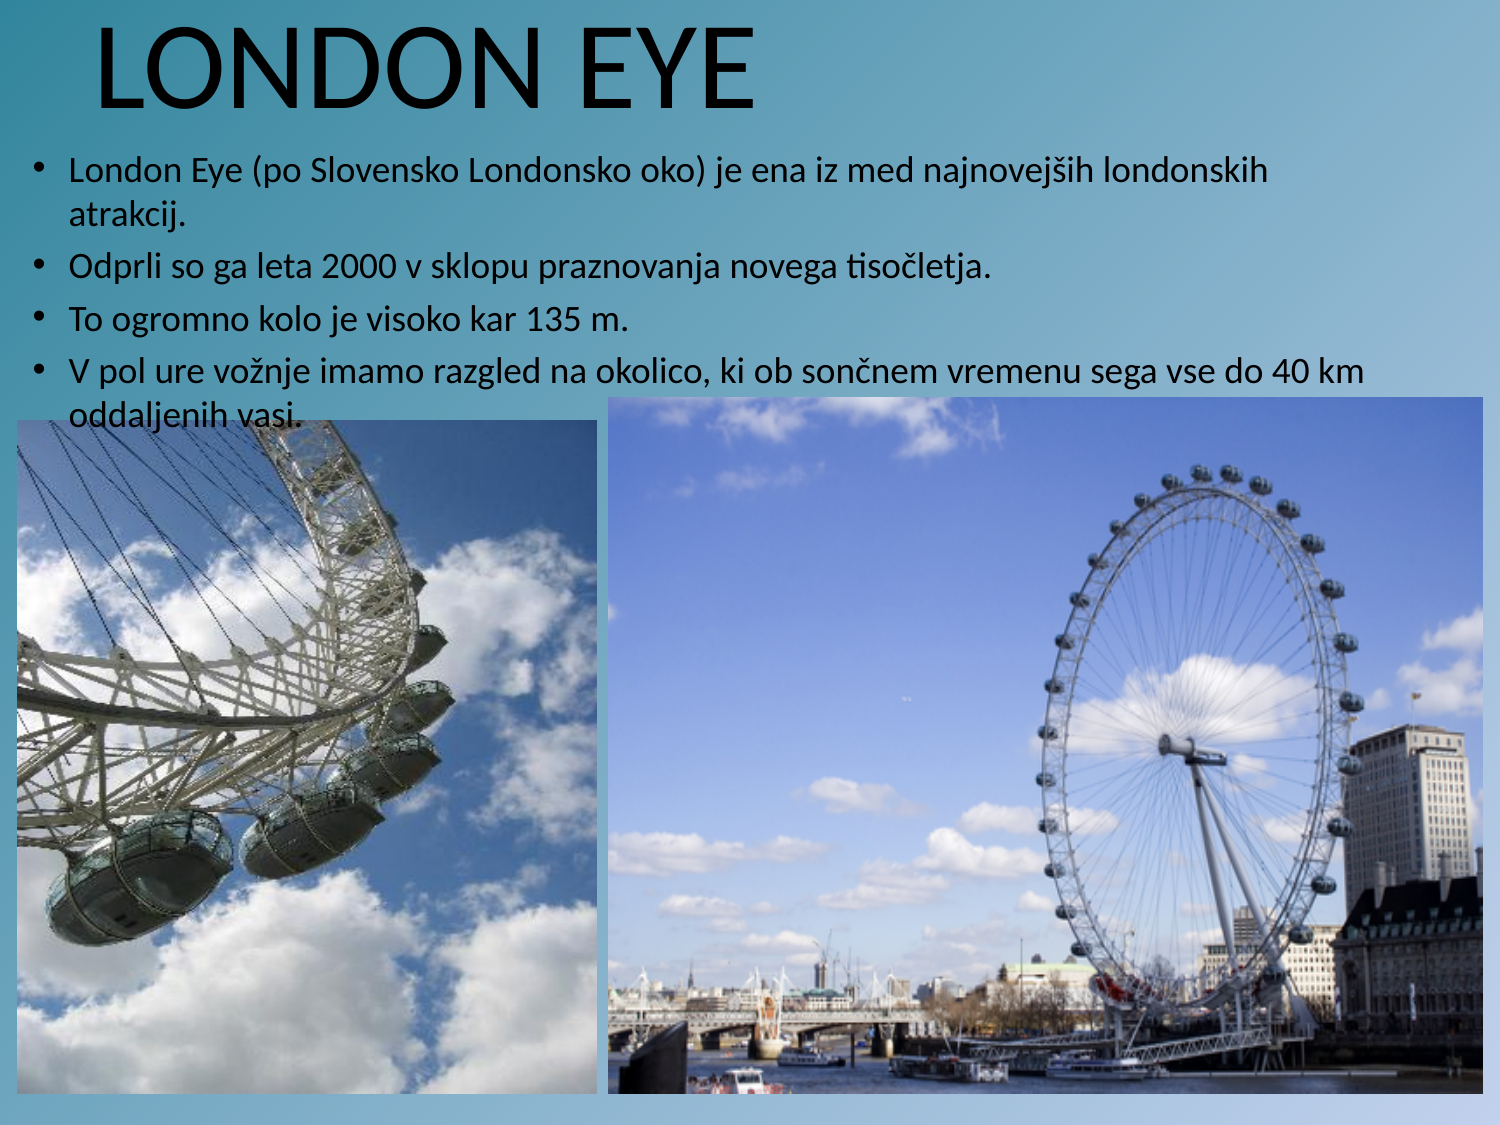

# LONDON EYE
London Eye (po Slovensko Londonsko oko) je ena iz med najnovejših londonskih atrakcij.
Odprli so ga leta 2000 v sklopu praznovanja novega tisočletja.
To ogromno kolo je visoko kar 135 m.
V pol ure vožnje imamo razgled na okolico, ki ob sončnem vremenu sega vse do 40 km oddaljenih vasi.